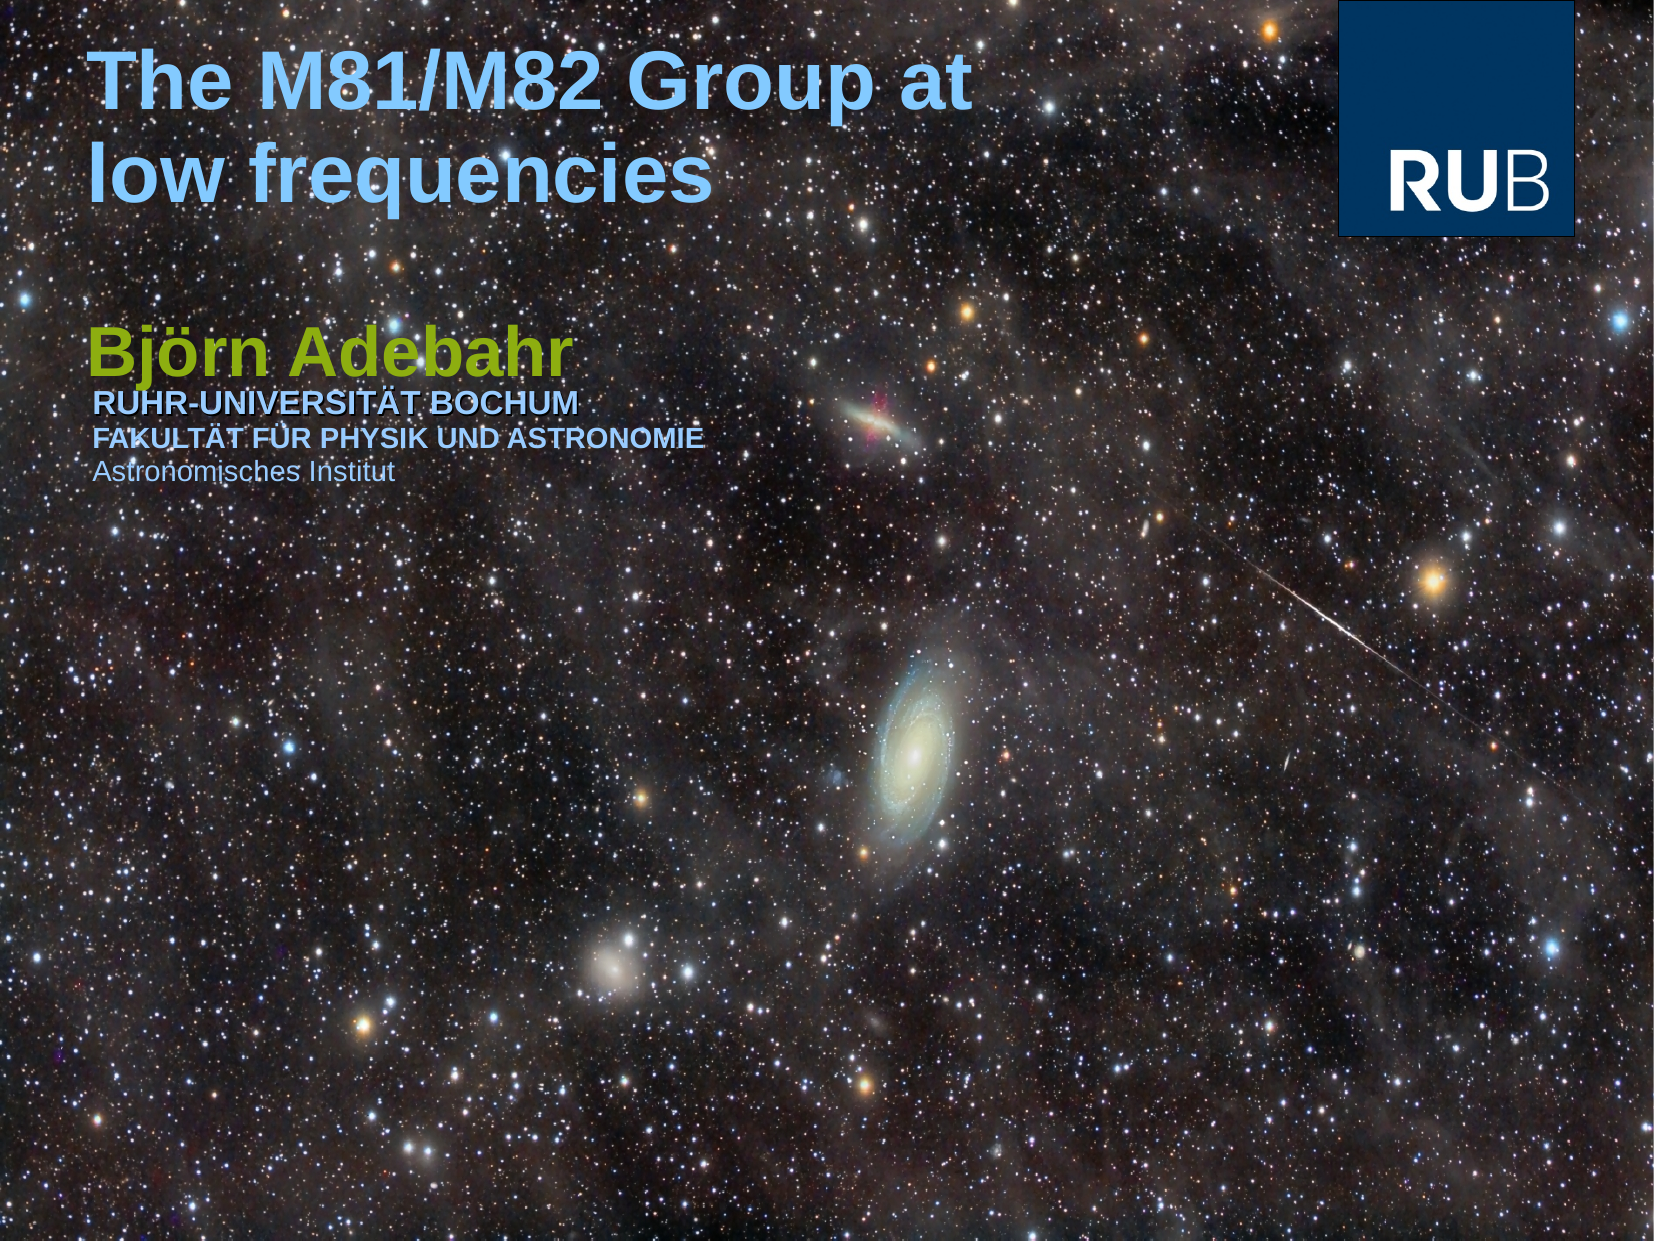

The M81/M82 Group at
low frequencies
Björn Adebahr
RUHR-UNIVERSITÄT BOCHUM
FAKULTÄT FÜR PHYSIK UND ASTRONOMIE
Astronomisches Institut